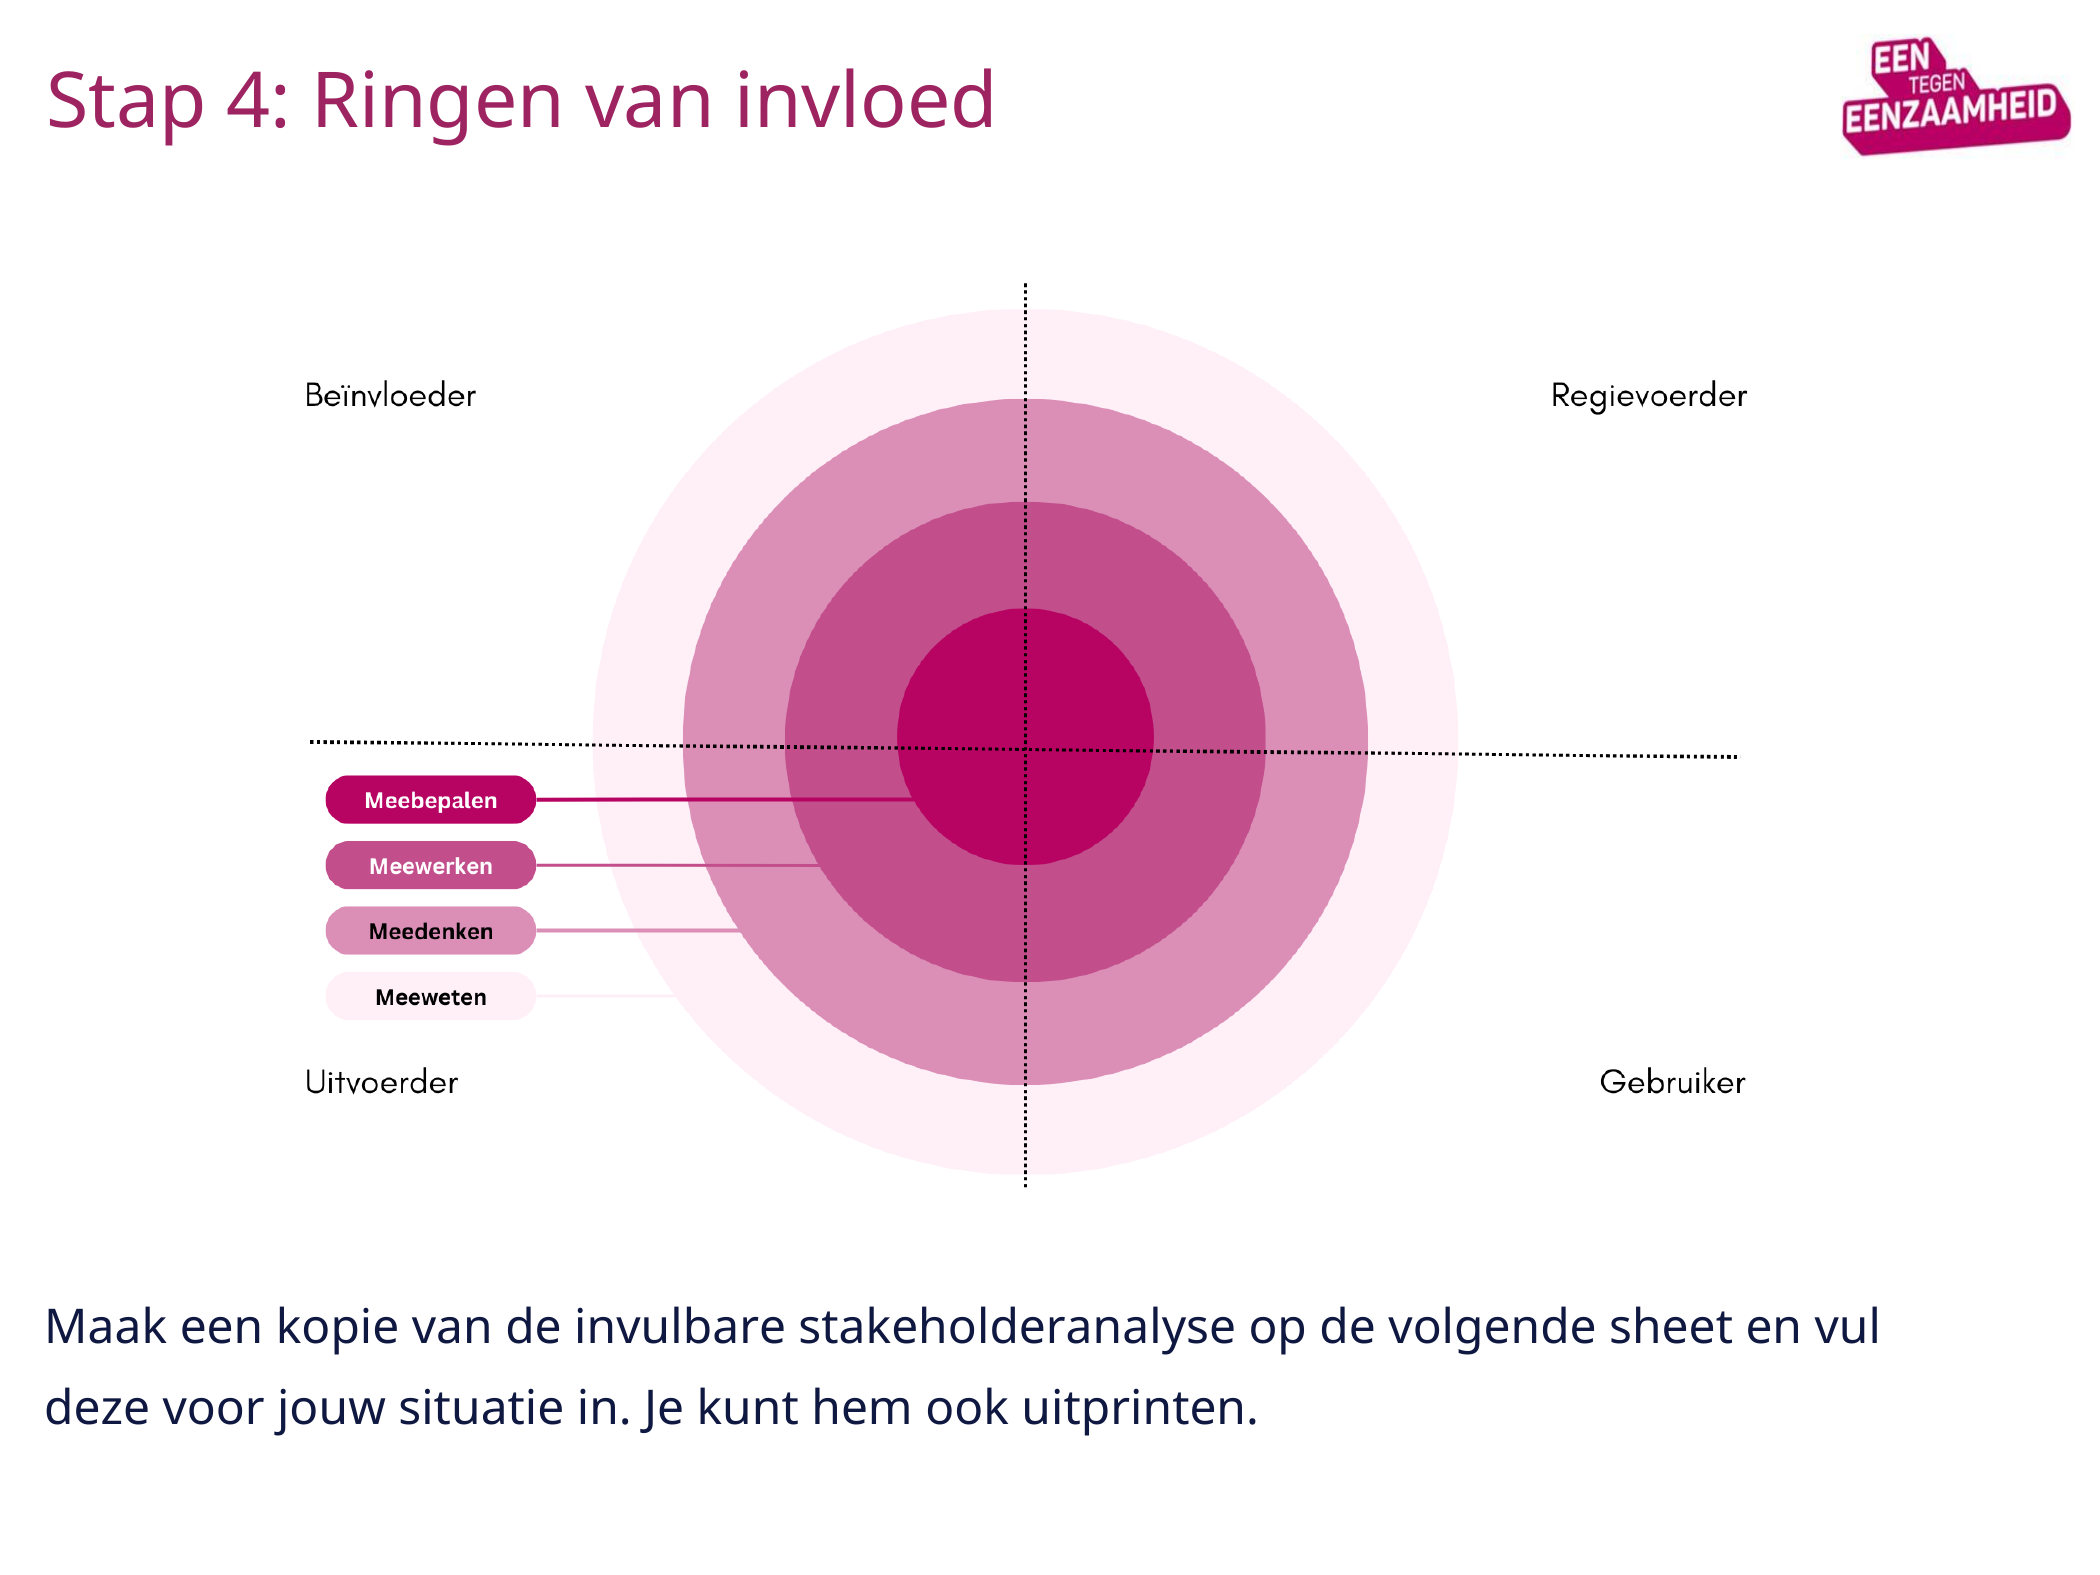

Stap 4: Ringen van invloed
Maak een kopie van de invulbare stakeholderanalyse op de volgende sheet en vul deze voor jouw situatie in. Je kunt hem ook uitprinten.